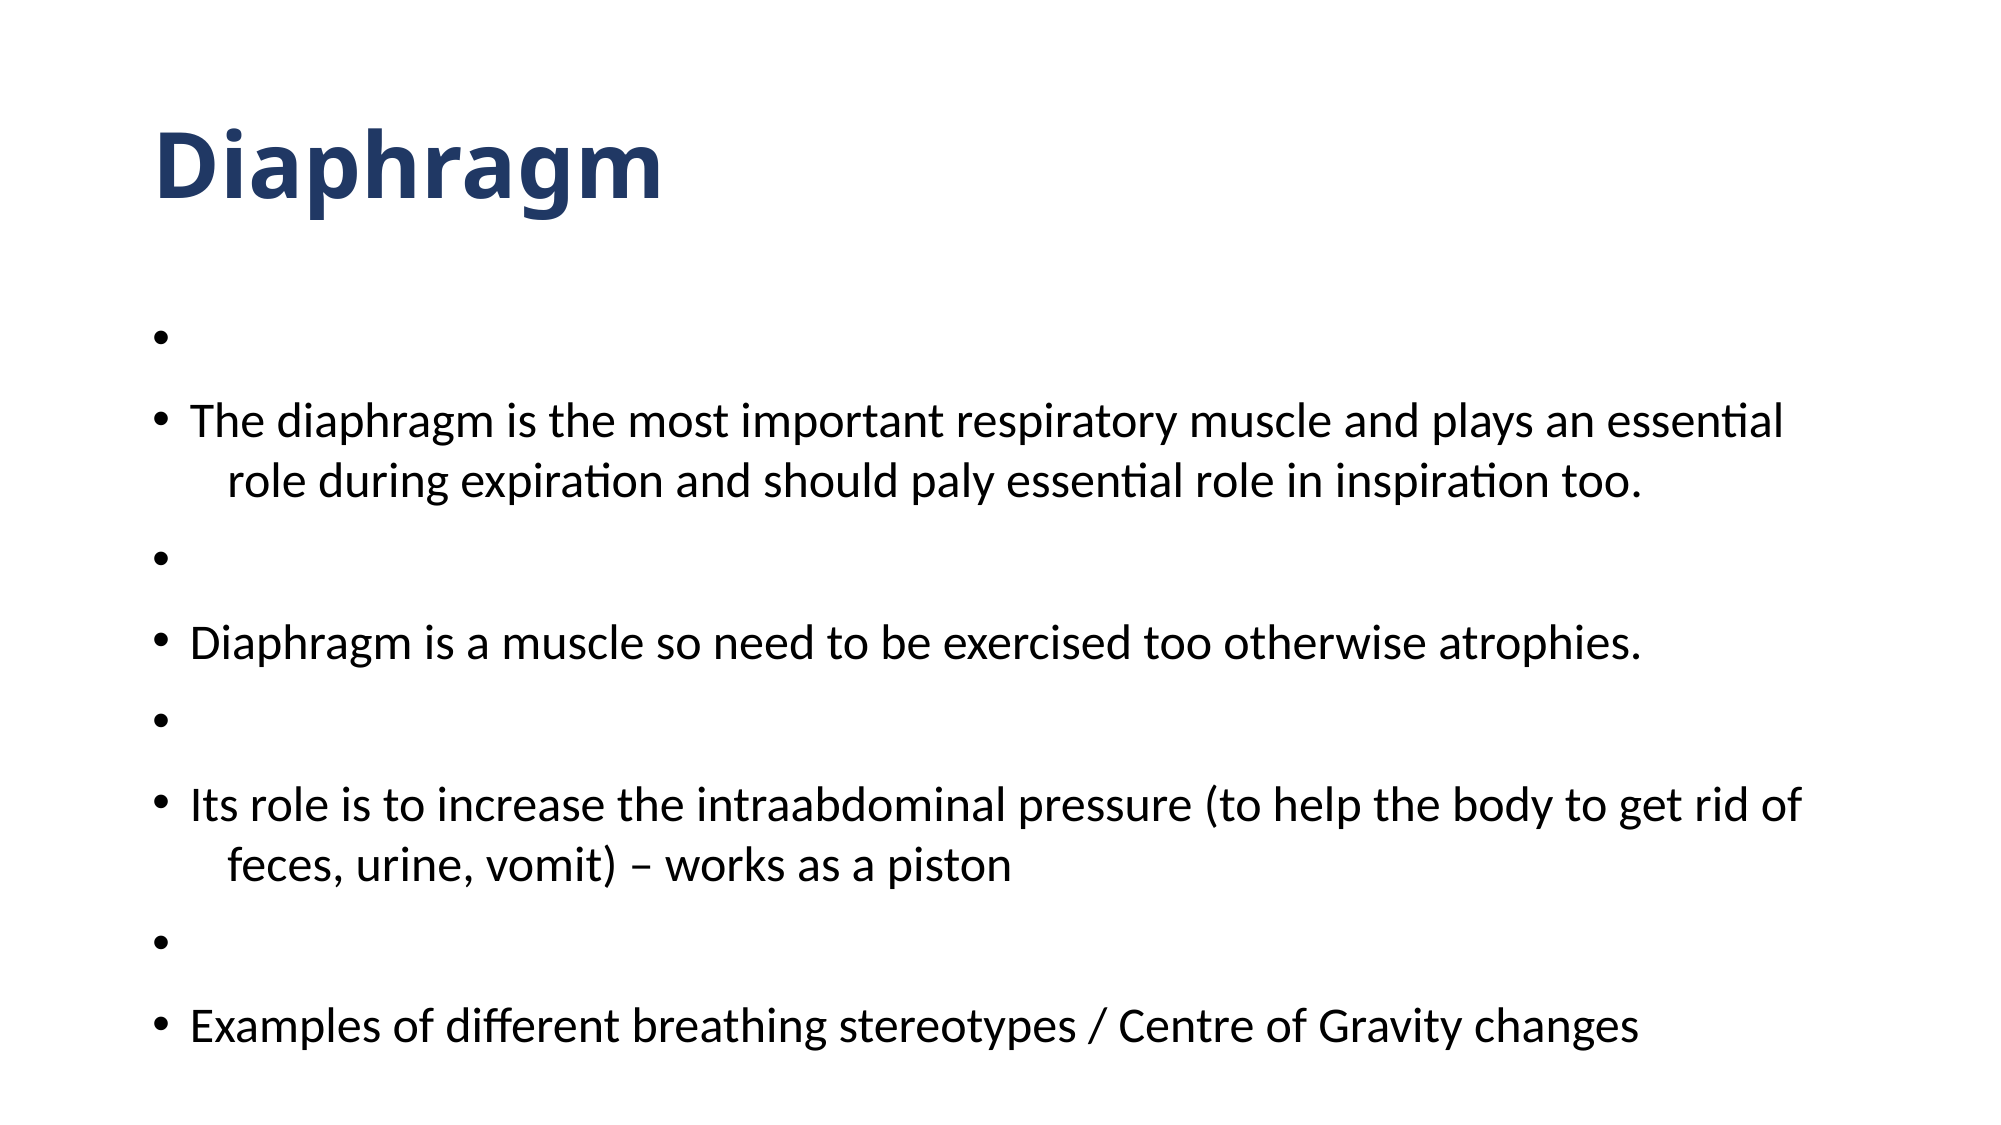

# Diaphragm
The diaphragm is the most important respiratory muscle and plays an essential role during expiration and should paly essential role in inspiration too.
Diaphragm is a muscle so need to be exercised too otherwise atrophies.
Its role is to increase the intraabdominal pressure (to help the body to get rid of feces, urine, vomit) – works as a piston
Examples of different breathing stereotypes / Centre of Gravity changes